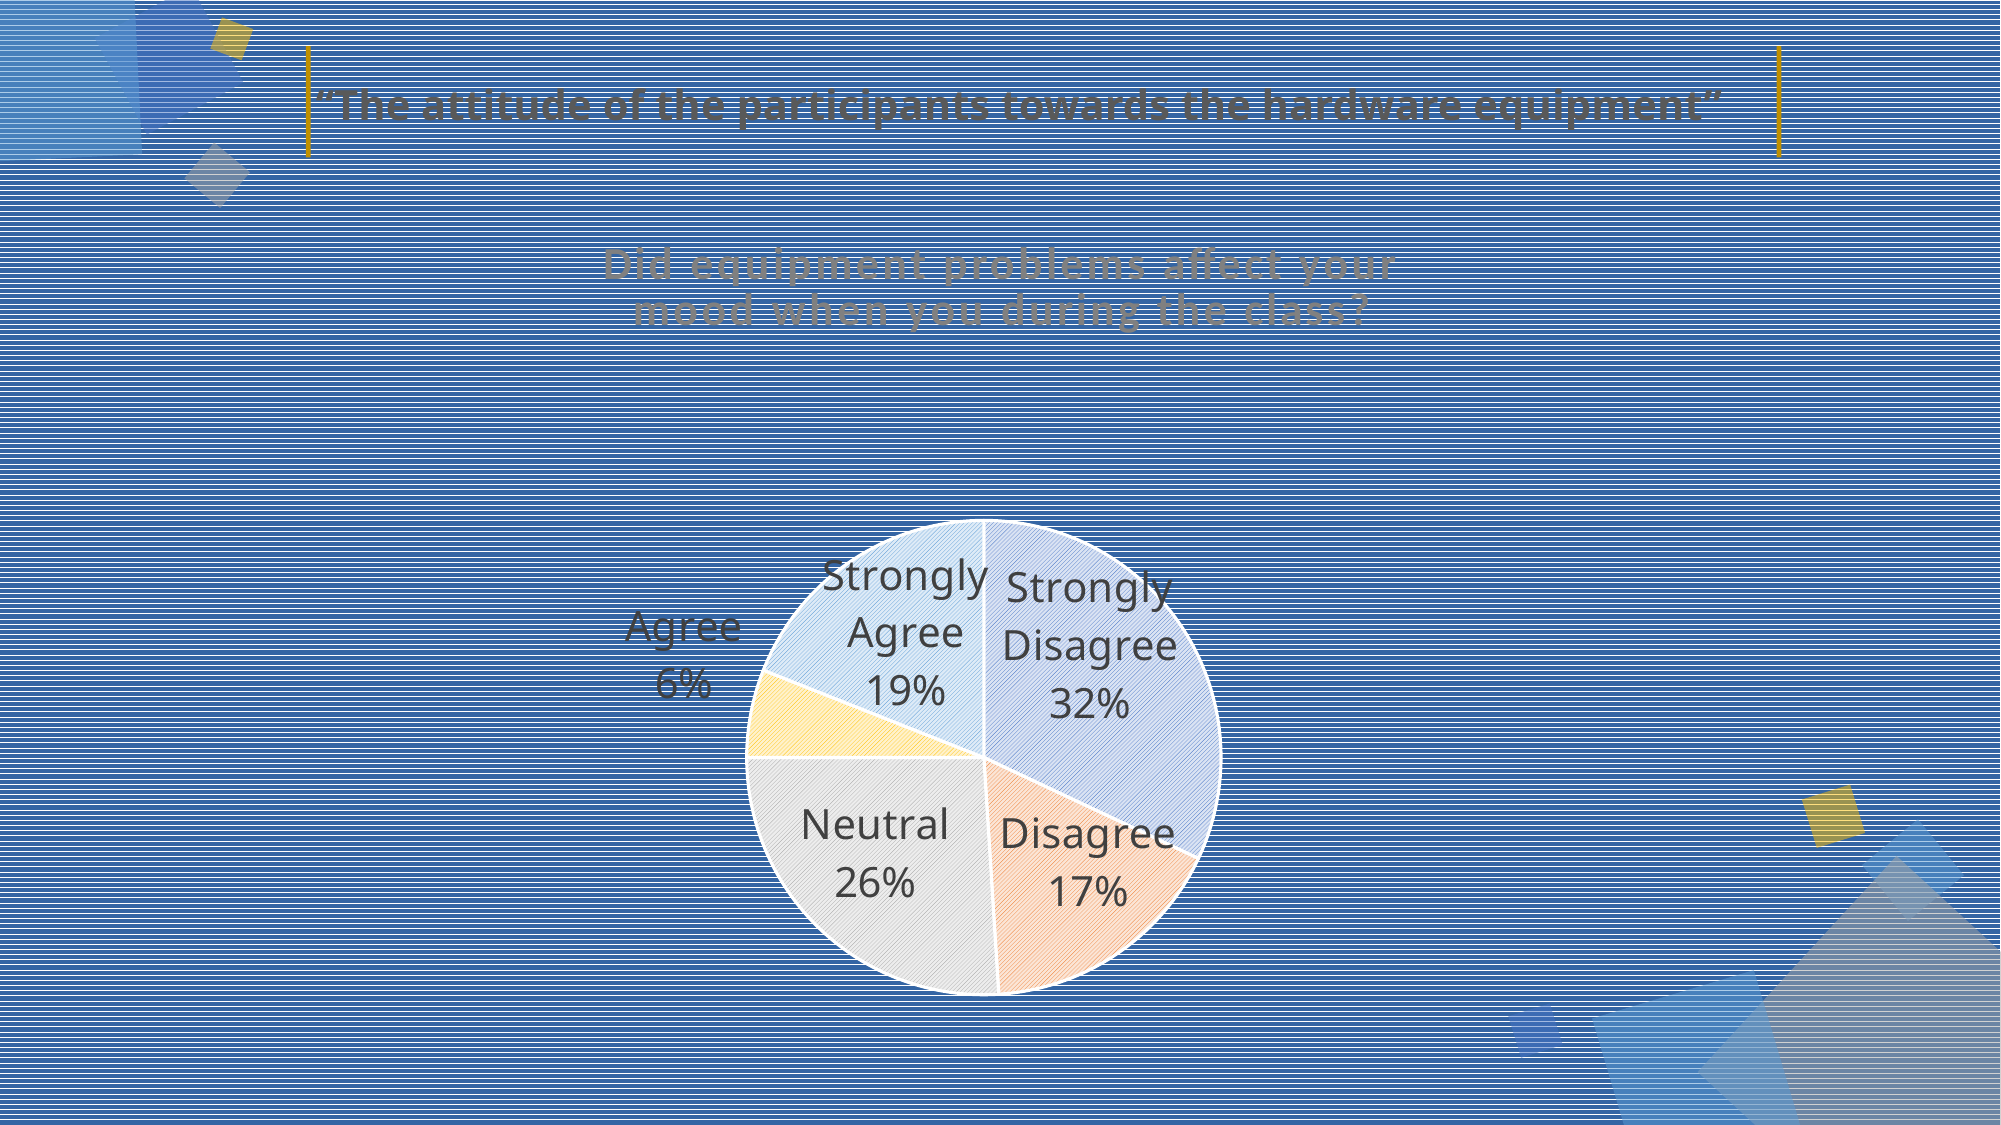

“The attitude of the participants towards the hardware equipment”
### Chart: Did equipment problems affect your mood when you during the class?
| Category | Did equipment problems affect your mood when you during the class? |
|---|---|
| Strongly Disagree | 0.32 |
| Disagree | 0.17 |
| Neutral | 0.26 |
| Agree | 0.06 |
| Strongly Agree | 0.19 |